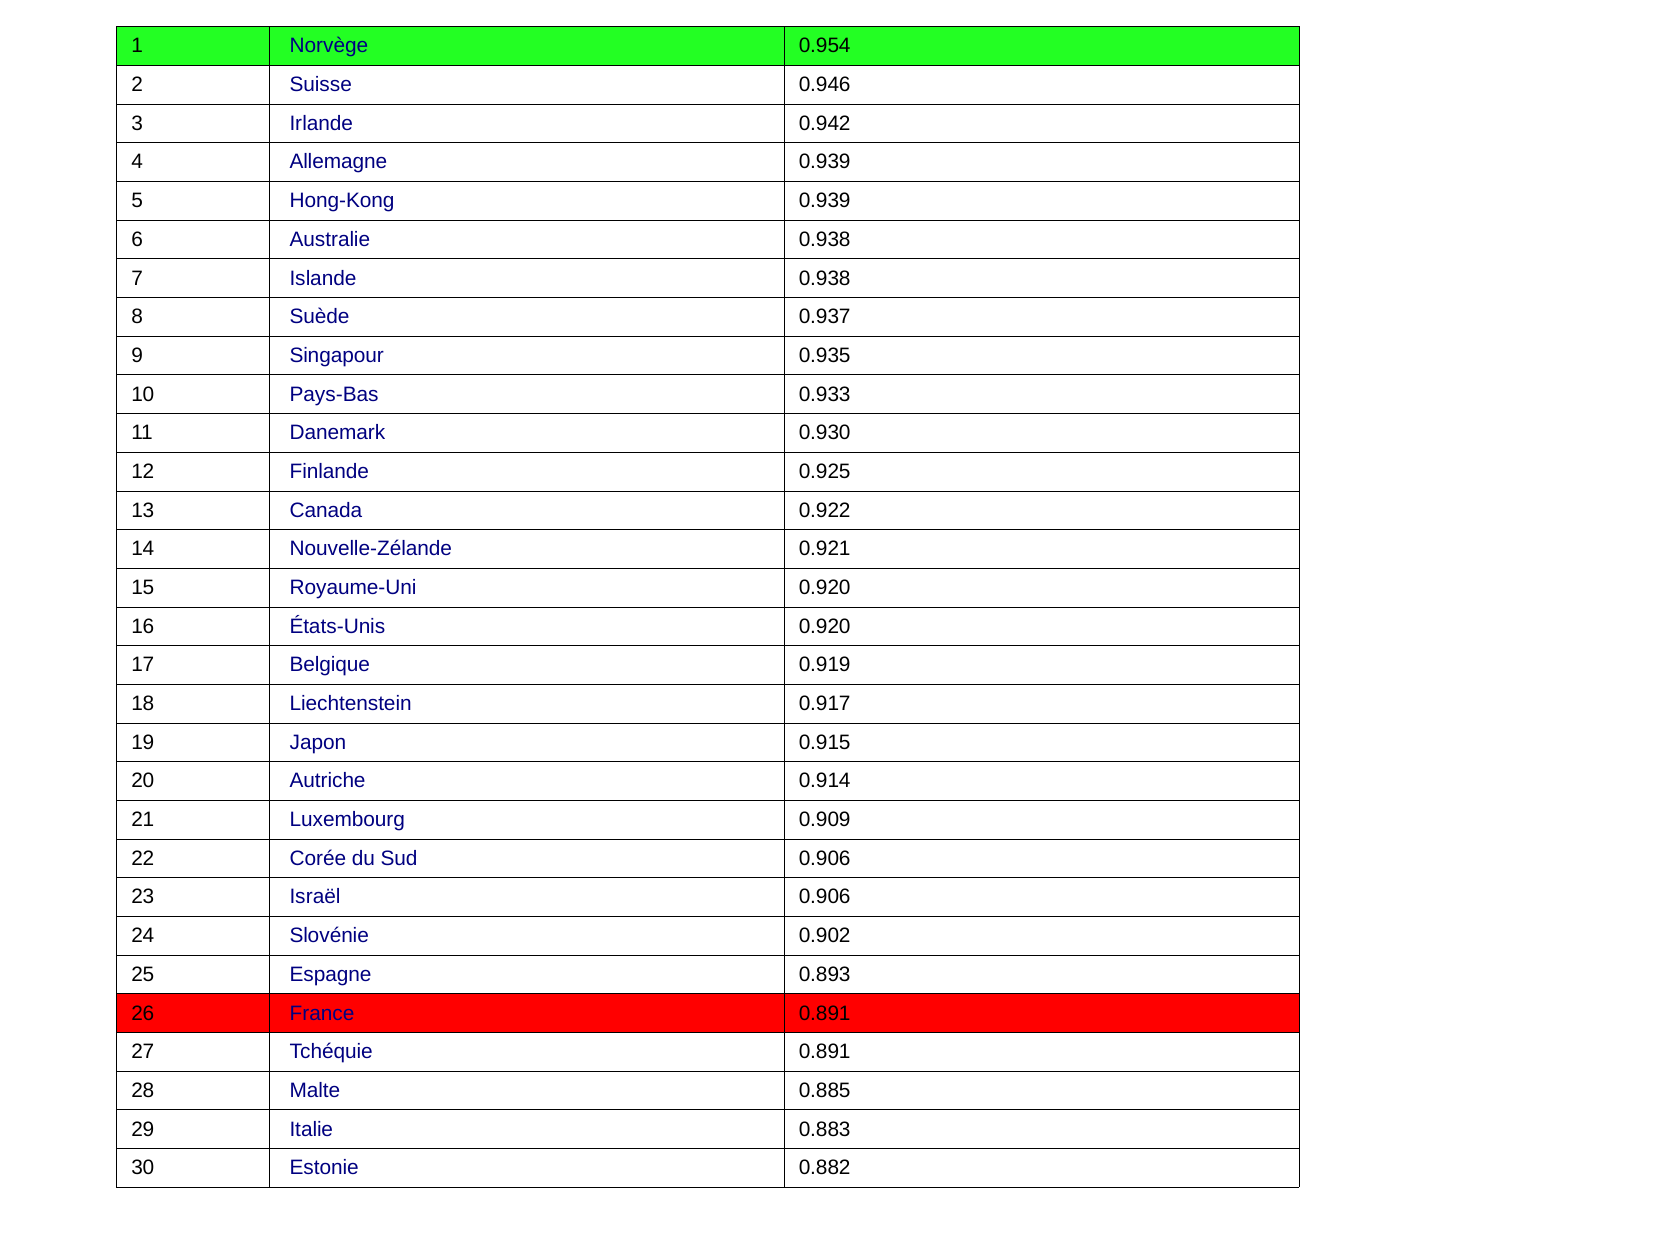

| 1 | Norvège | 0.954 |
| --- | --- | --- |
| 2 | Suisse | 0.946 |
| 3 | Irlande | 0.942 |
| 4 | Allemagne | 0.939 |
| 5 | Hong-Kong | 0.939 |
| 6 | Australie | 0.938 |
| 7 | Islande | 0.938 |
| 8 | Suède | 0.937 |
| 9 | Singapour | 0.935 |
| 10 | Pays-Bas | 0.933 |
| 11 | Danemark | 0.930 |
| 12 | Finlande | 0.925 |
| 13 | Canada | 0.922 |
| 14 | Nouvelle-Zélande | 0.921 |
| 15 | Royaume-Uni | 0.920 |
| 16 | États-Unis | 0.920 |
| 17 | Belgique | 0.919 |
| 18 | Liechtenstein | 0.917 |
| 19 | Japon | 0.915 |
| 20 | Autriche | 0.914 |
| 21 | Luxembourg | 0.909 |
| 22 | Corée du Sud | 0.906 |
| 23 | Israël | 0.906 |
| 24 | Slovénie | 0.902 |
| 25 | Espagne | 0.893 |
| 26 | France | 0.891 |
| 27 | Tchéquie | 0.891 |
| 28 | Malte | 0.885 |
| 29 | Italie | 0.883 |
| 30 | Estonie | 0.882 |